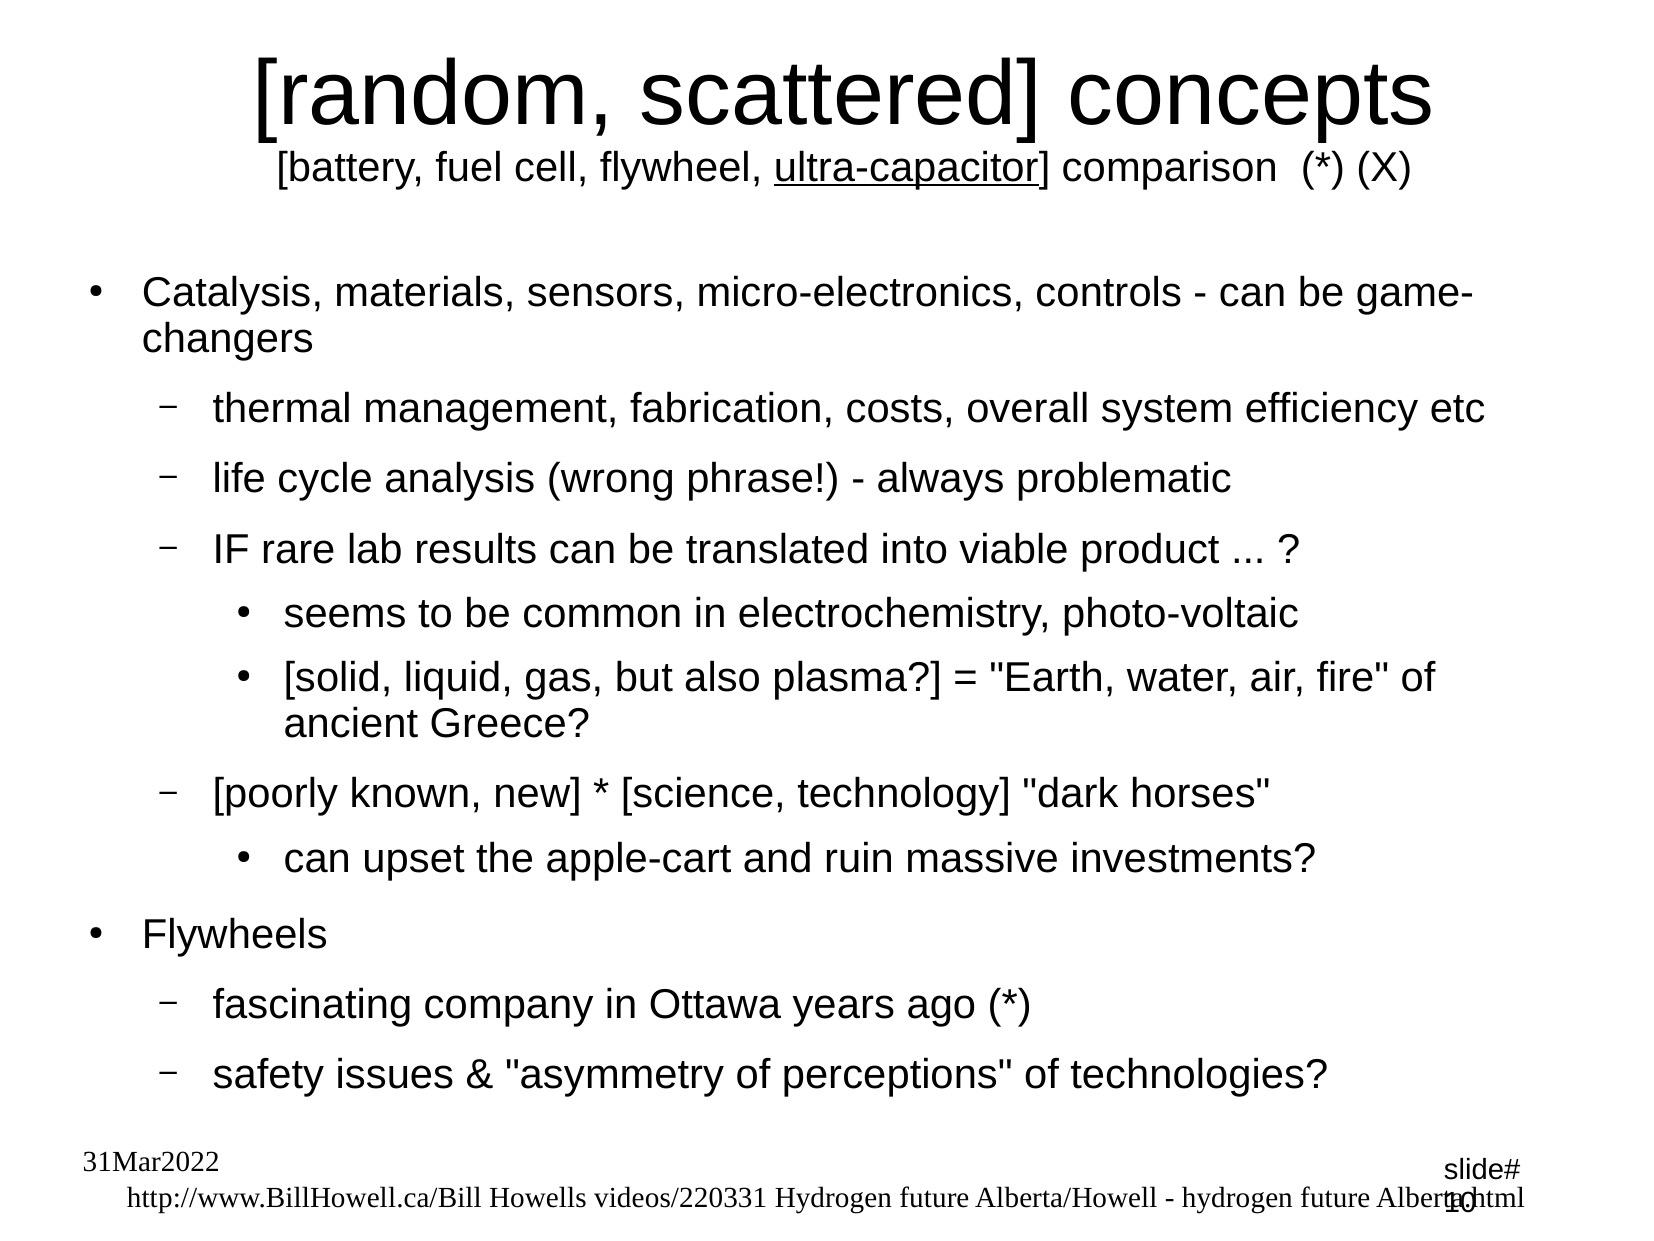

# [random, scattered] concepts [battery, fuel cell, flywheel, ultra-capacitor] comparison (*) (X)
Catalysis, materials, sensors, micro-electronics, controls - can be game-changers
thermal management, fabrication, costs, overall system efficiency etc
life cycle analysis (wrong phrase!) - always problematic
IF rare lab results can be translated into viable product ... ?
seems to be common in electrochemistry, photo-voltaic
[solid, liquid, gas, but also plasma?] = "Earth, water, air, fire" of ancient Greece?
[poorly known, new] * [science, technology] "dark horses"
can upset the apple-cart and ruin massive investments?
Flywheels
fascinating company in Ottawa years ago (*)
safety issues & "asymmetry of perceptions" of technologies?
slide# 10
31Mar2022
http://www.BillHowell.ca/Bill Howells videos/220331 Hydrogen future Alberta/Howell - hydrogen future Alberta.html